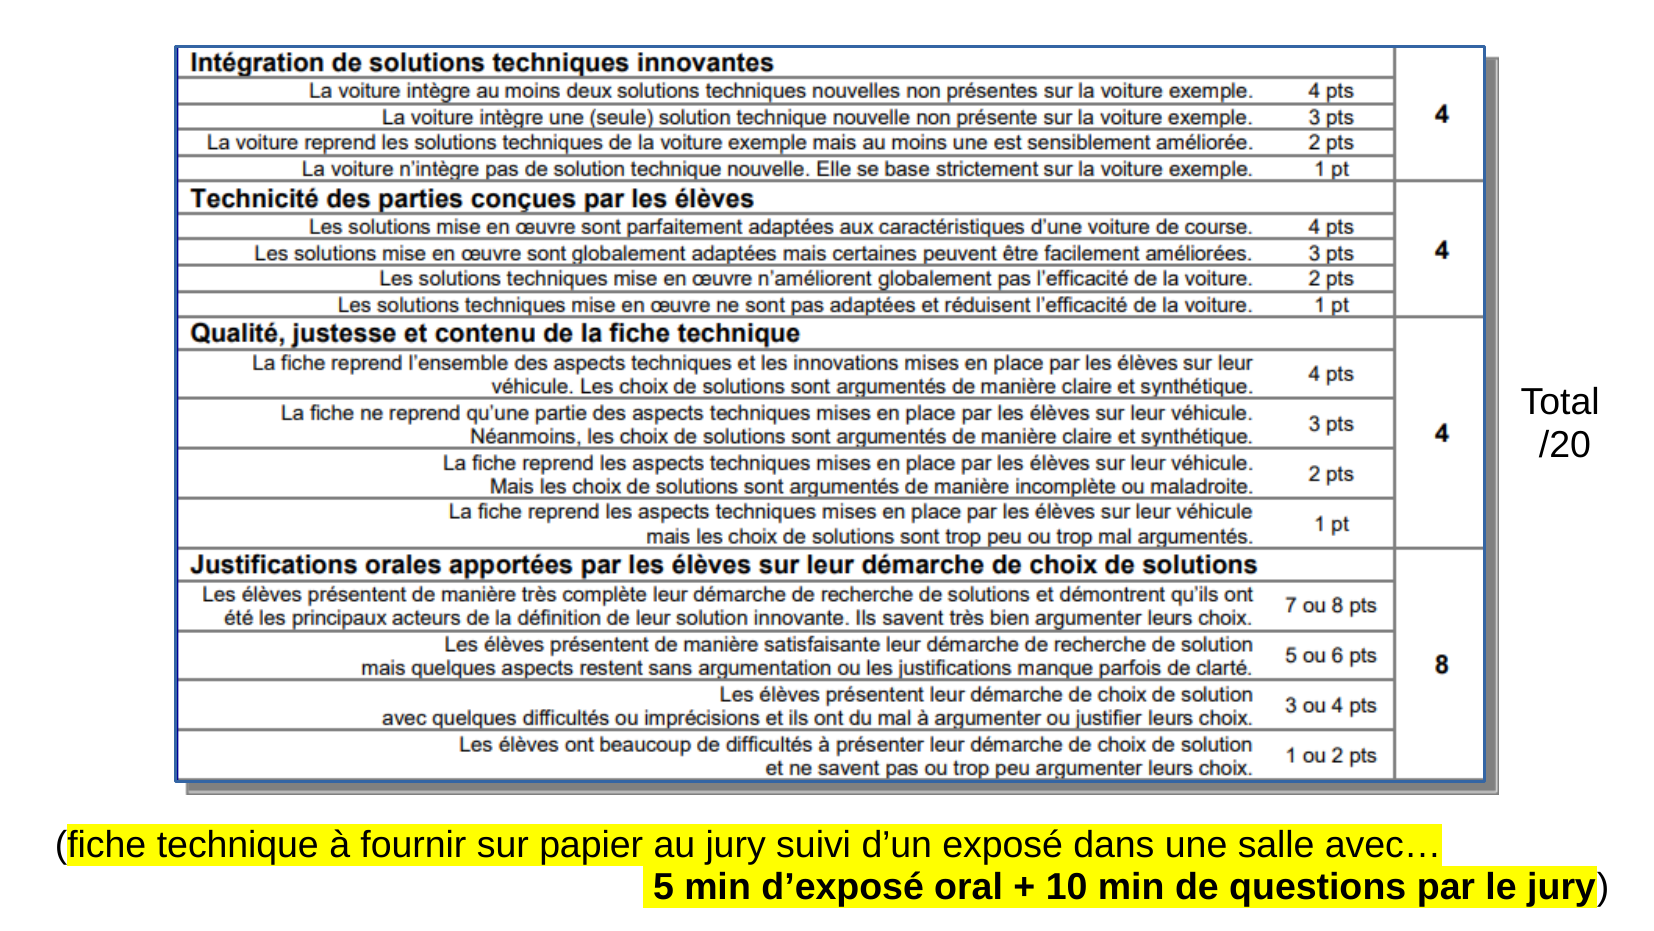

Total
/20
 (fiche technique à fournir sur papier au jury suivi d’un exposé dans une salle avec…
 5 min d’exposé oral + 10 min de questions par le jury)